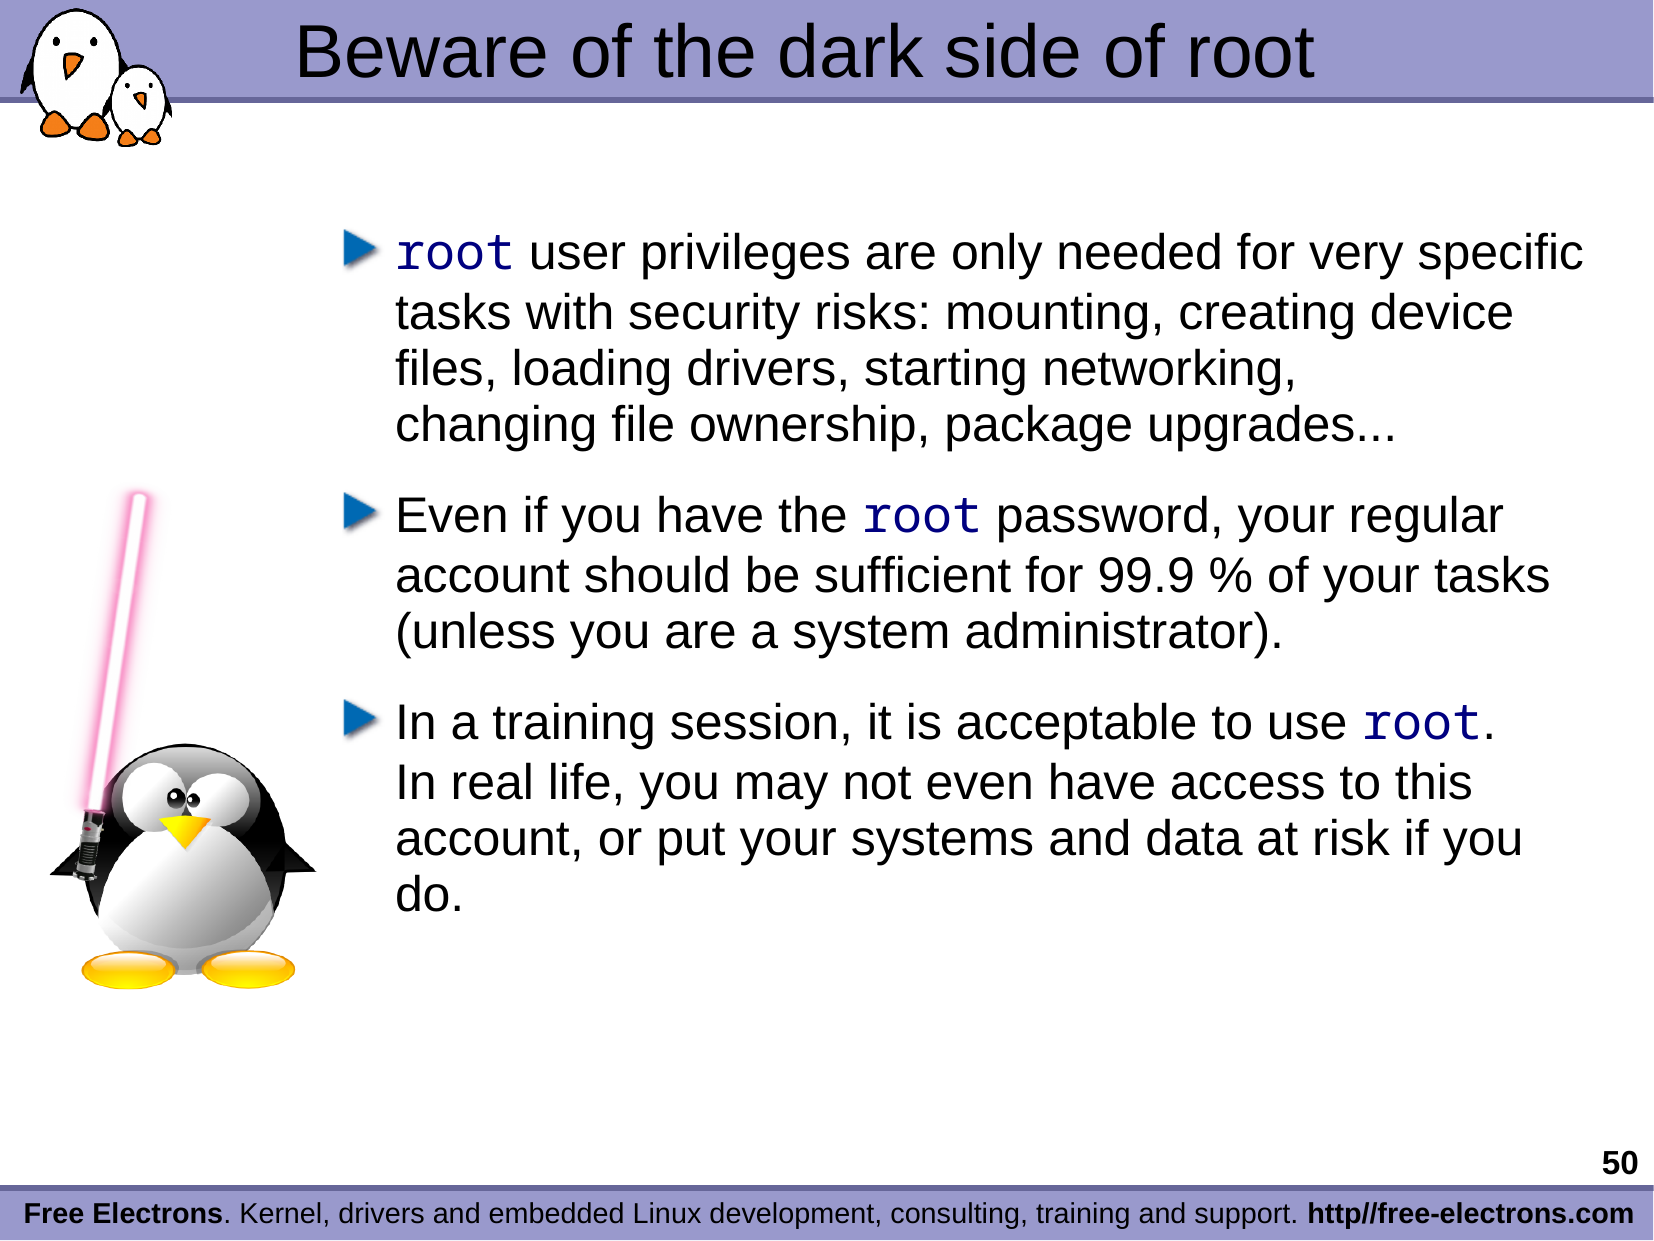

# Beware of the dark side of root
root user privileges are only needed for very specific tasks with security risks: mounting, creating device files, loading drivers, starting networking,
changing file ownership, package upgrades...
Even if you have the root password, your regular account should be sufficient for 99.9 % of your tasks
(unless you are a system administrator).
In a training session, it is acceptable to use root.
In real life, you may not even have access to this account, or put your systems and data at risk if you do.